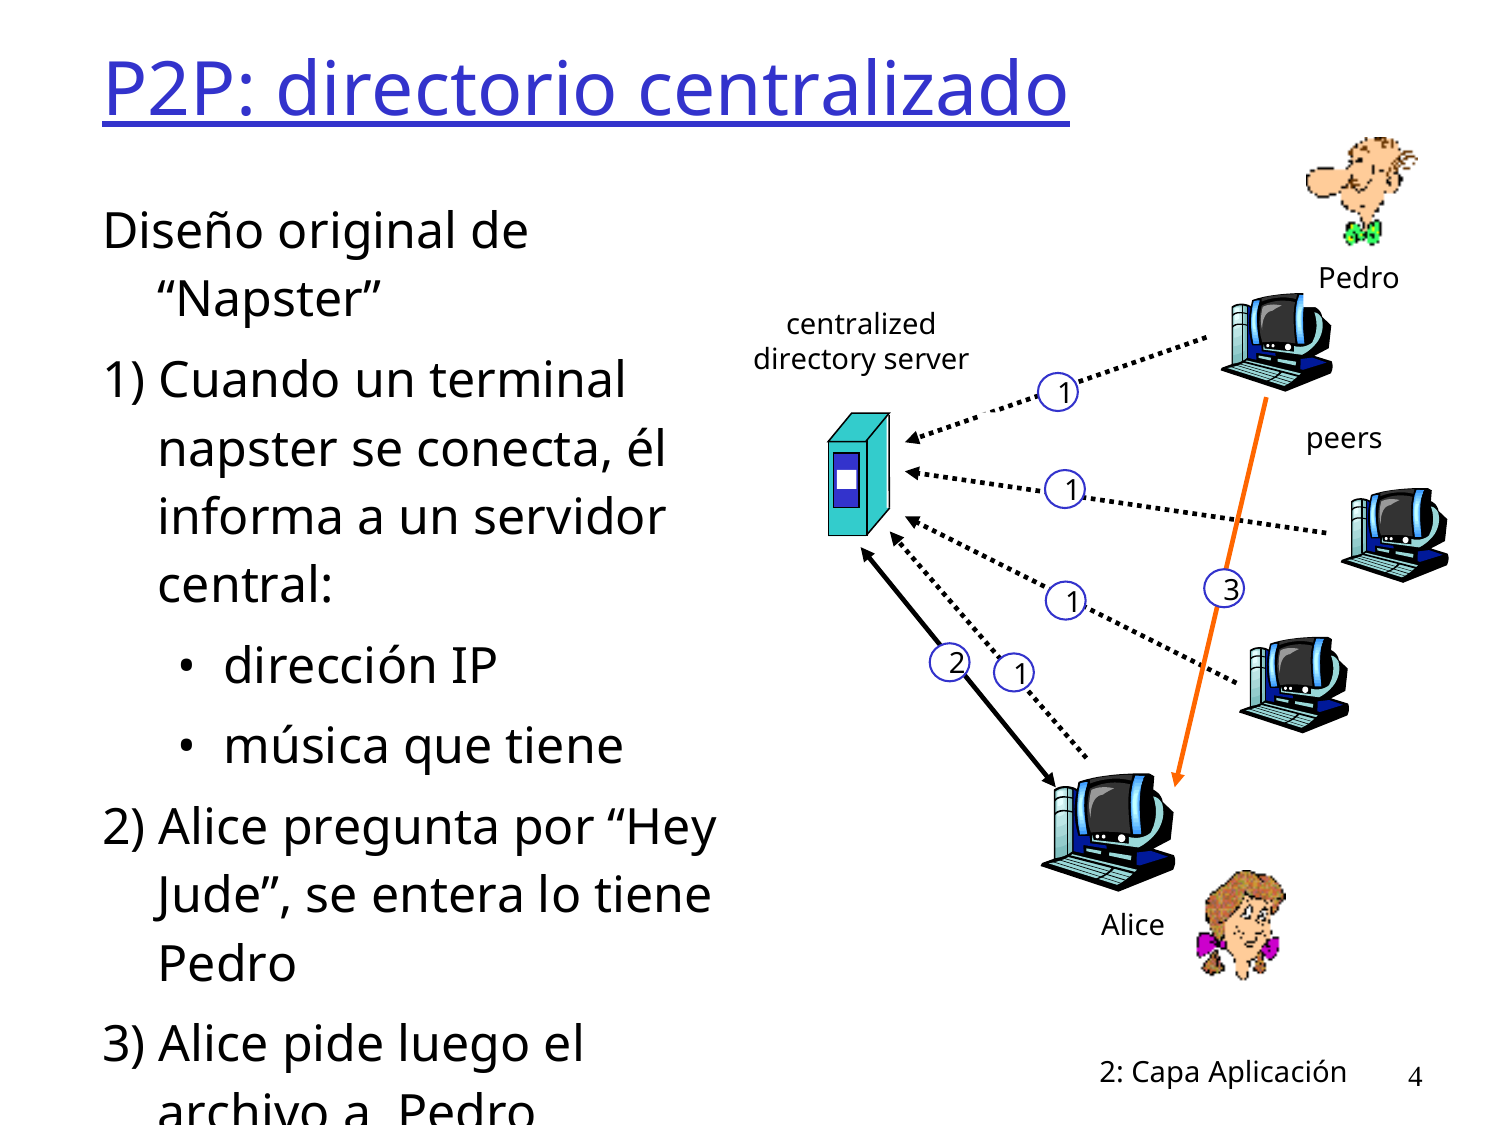

# P2P: directorio centralizado
Pedro
centralized
directory server
1
peers
1
3
1
2
1
Alice
Diseño original de “Napster”
1) Cuando un terminal napster se conecta, él informa a un servidor central:
dirección IP
música que tiene
2) Alice pregunta por “Hey Jude”, se entera lo tiene Pedro
3) Alice pide luego el archivo a Pedro directamente